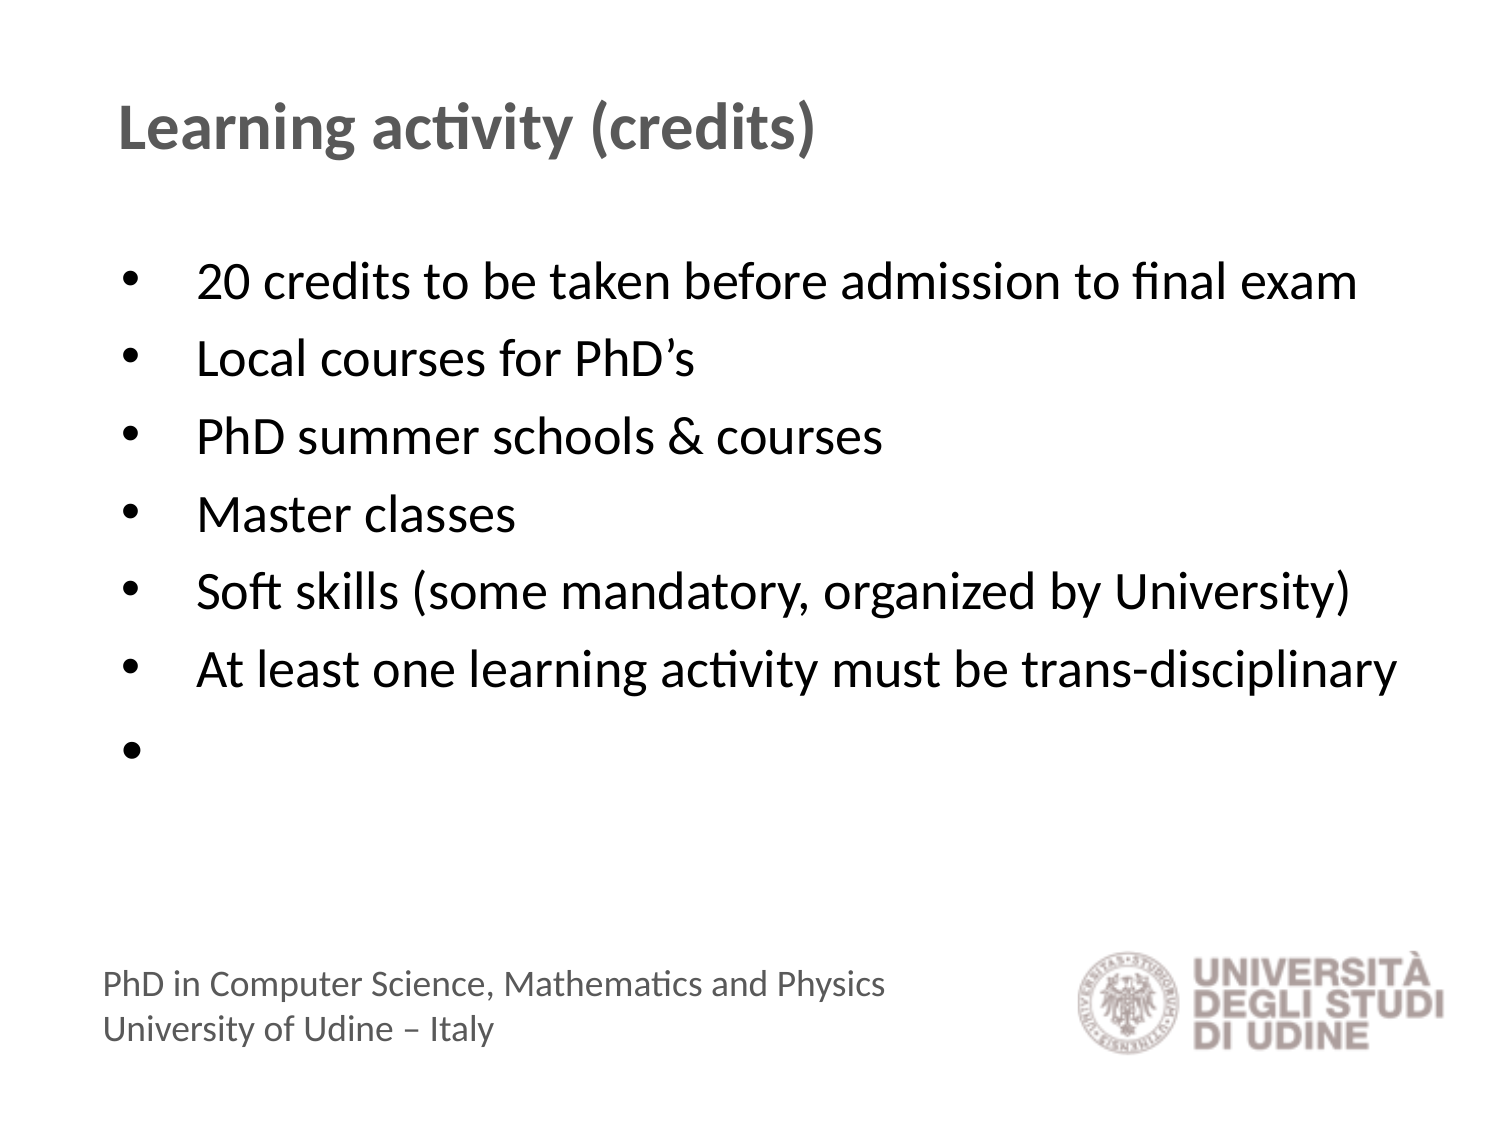

Learning activity (credits)
20 credits to be taken before admission to final exam
Local courses for PhD’s
PhD summer schools & courses
Master classes
Soft skills (some mandatory, organized by University)
At least one learning activity must be trans-disciplinary
# PhD in Computer Science, Mathematics and Physics University of Udine – Italy